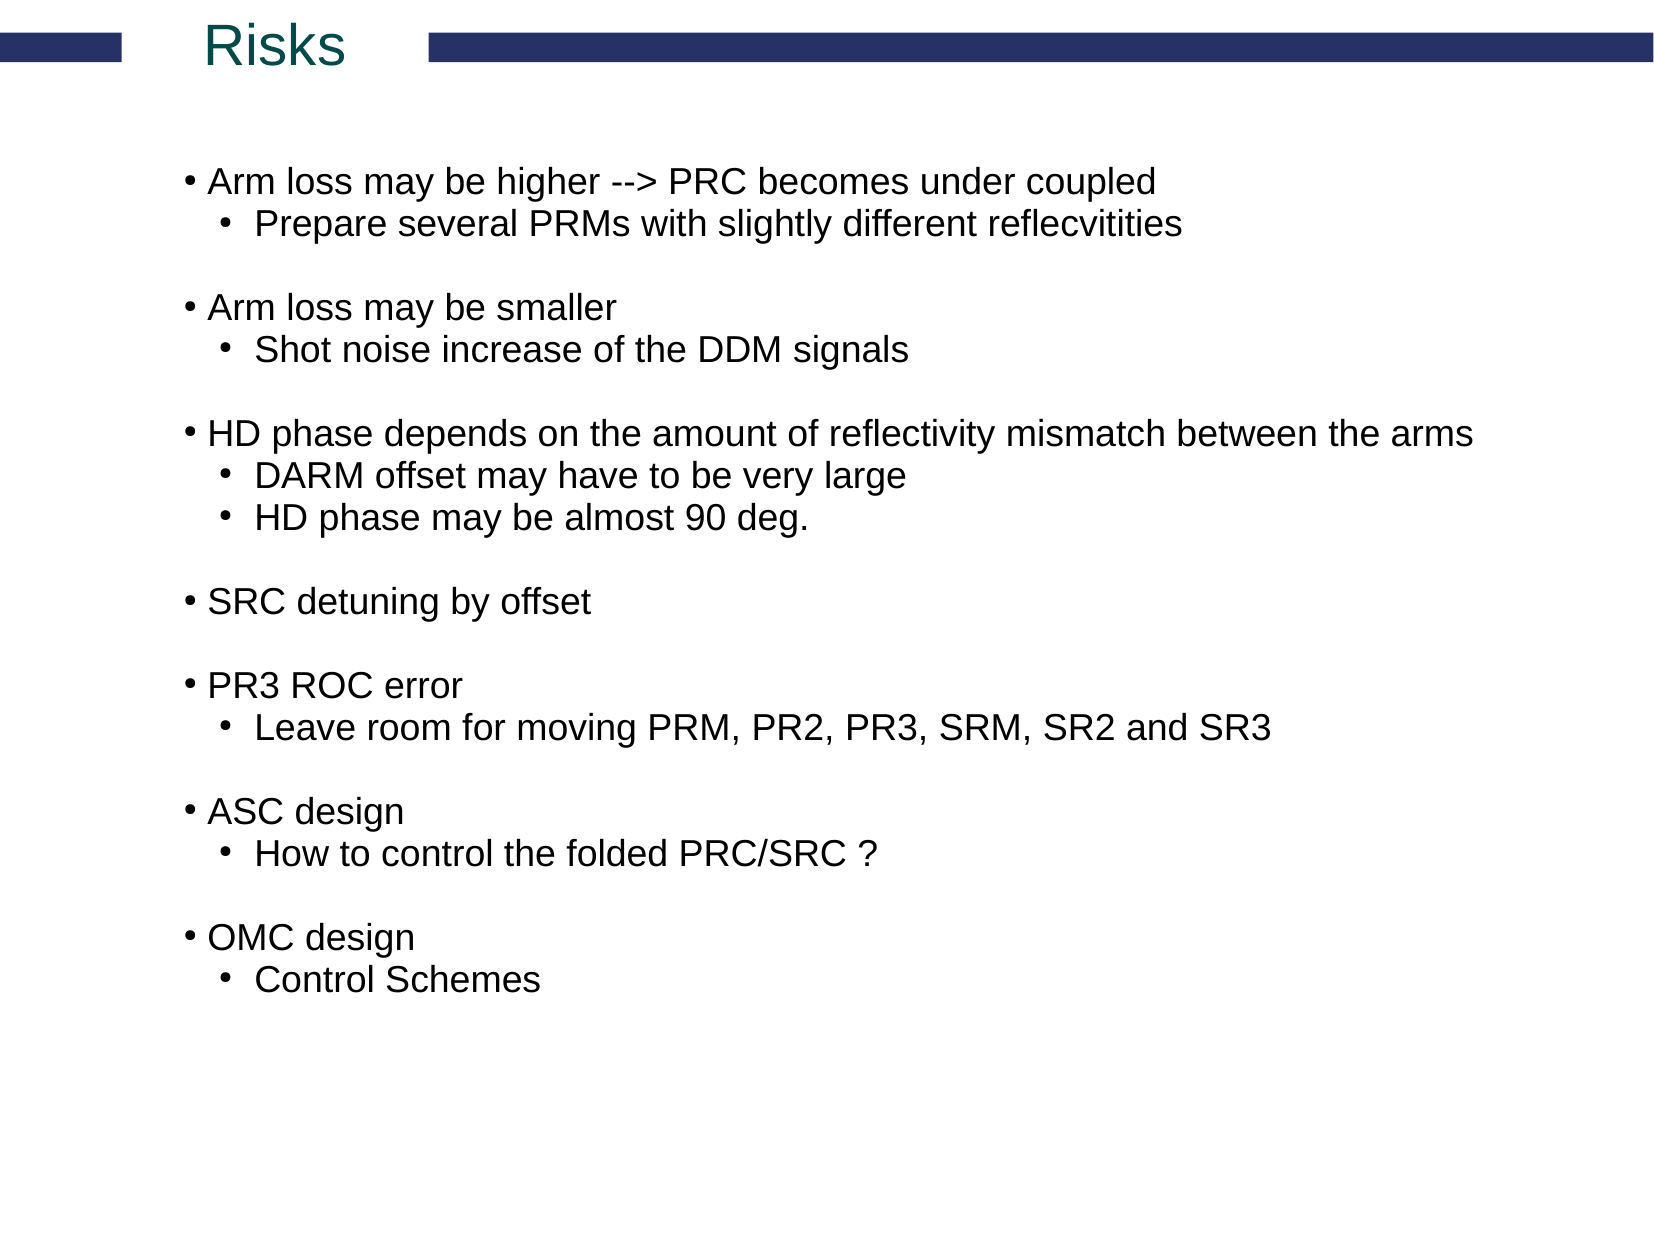

# Risks
 Arm loss may be higher --> PRC becomes under coupled
Prepare several PRMs with slightly different reflecvitities
 Arm loss may be smaller
Shot noise increase of the DDM signals
 HD phase depends on the amount of reflectivity mismatch between the arms
DARM offset may have to be very large
HD phase may be almost 90 deg.
 SRC detuning by offset
 PR3 ROC error
Leave room for moving PRM, PR2, PR3, SRM, SR2 and SR3
 ASC design
How to control the folded PRC/SRC ?
 OMC design
Control Schemes